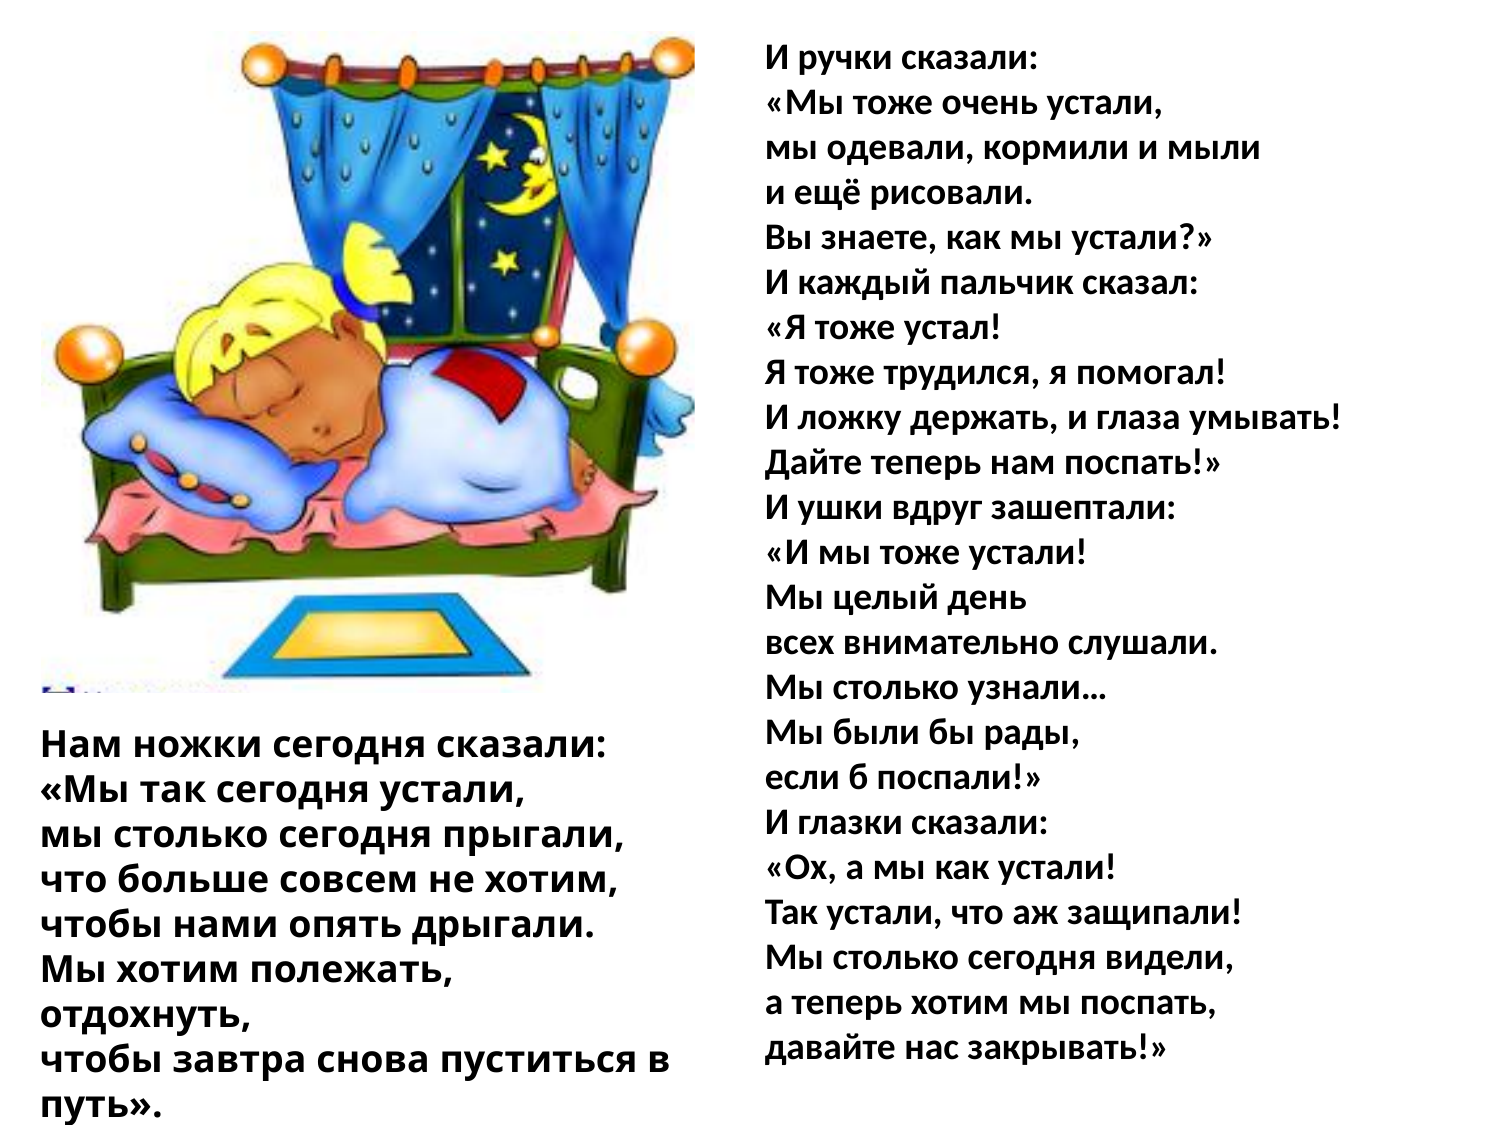

И ручки сказали:
«Мы тоже очень устали,
мы одевали, кормили и мыли
и ещё рисовали.
Вы знаете, как мы устали?»
И каждый пальчик сказал:
«Я тоже устал!
Я тоже трудился, я помогал!
И ложку держать, и глаза умывать!
Дайте теперь нам поспать!»
И ушки вдруг зашептали:
«И мы тоже устали!
Мы целый день
всех внимательно слушали.
Мы столько узнали…
Мы были бы рады,
если б поспали!»
И глазки сказали:
«Ох, а мы как устали!
Так устали, что аж защипали!
Мы столько сегодня видели,
а теперь хотим мы поспать,
давайте нас закрывать!»
Нам ножки сегодня сказали:
«Мы так сегодня устали,
мы столько сегодня прыгали,
что больше совсем не хотим,
чтобы нами опять дрыгали.
Мы хотим полежать, отдохнуть,
чтобы завтра снова пуститься в путь».